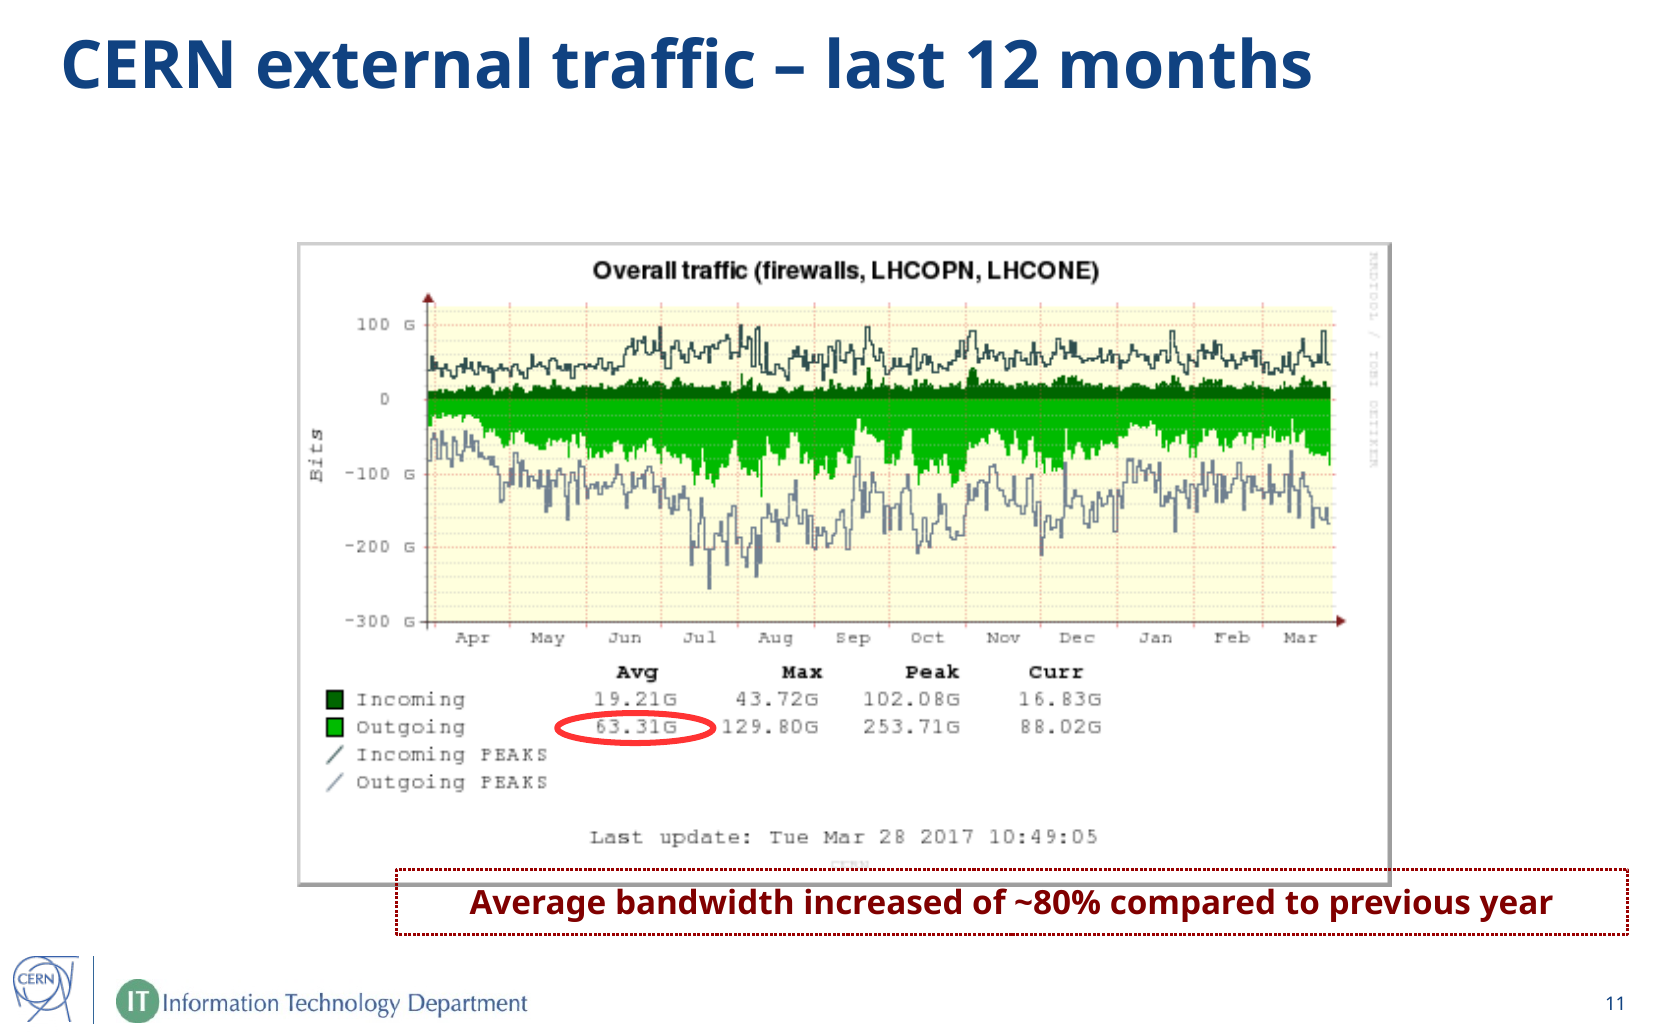

# CERN external traffic – last 12 months
Average bandwidth increased of ~80% compared to previous year